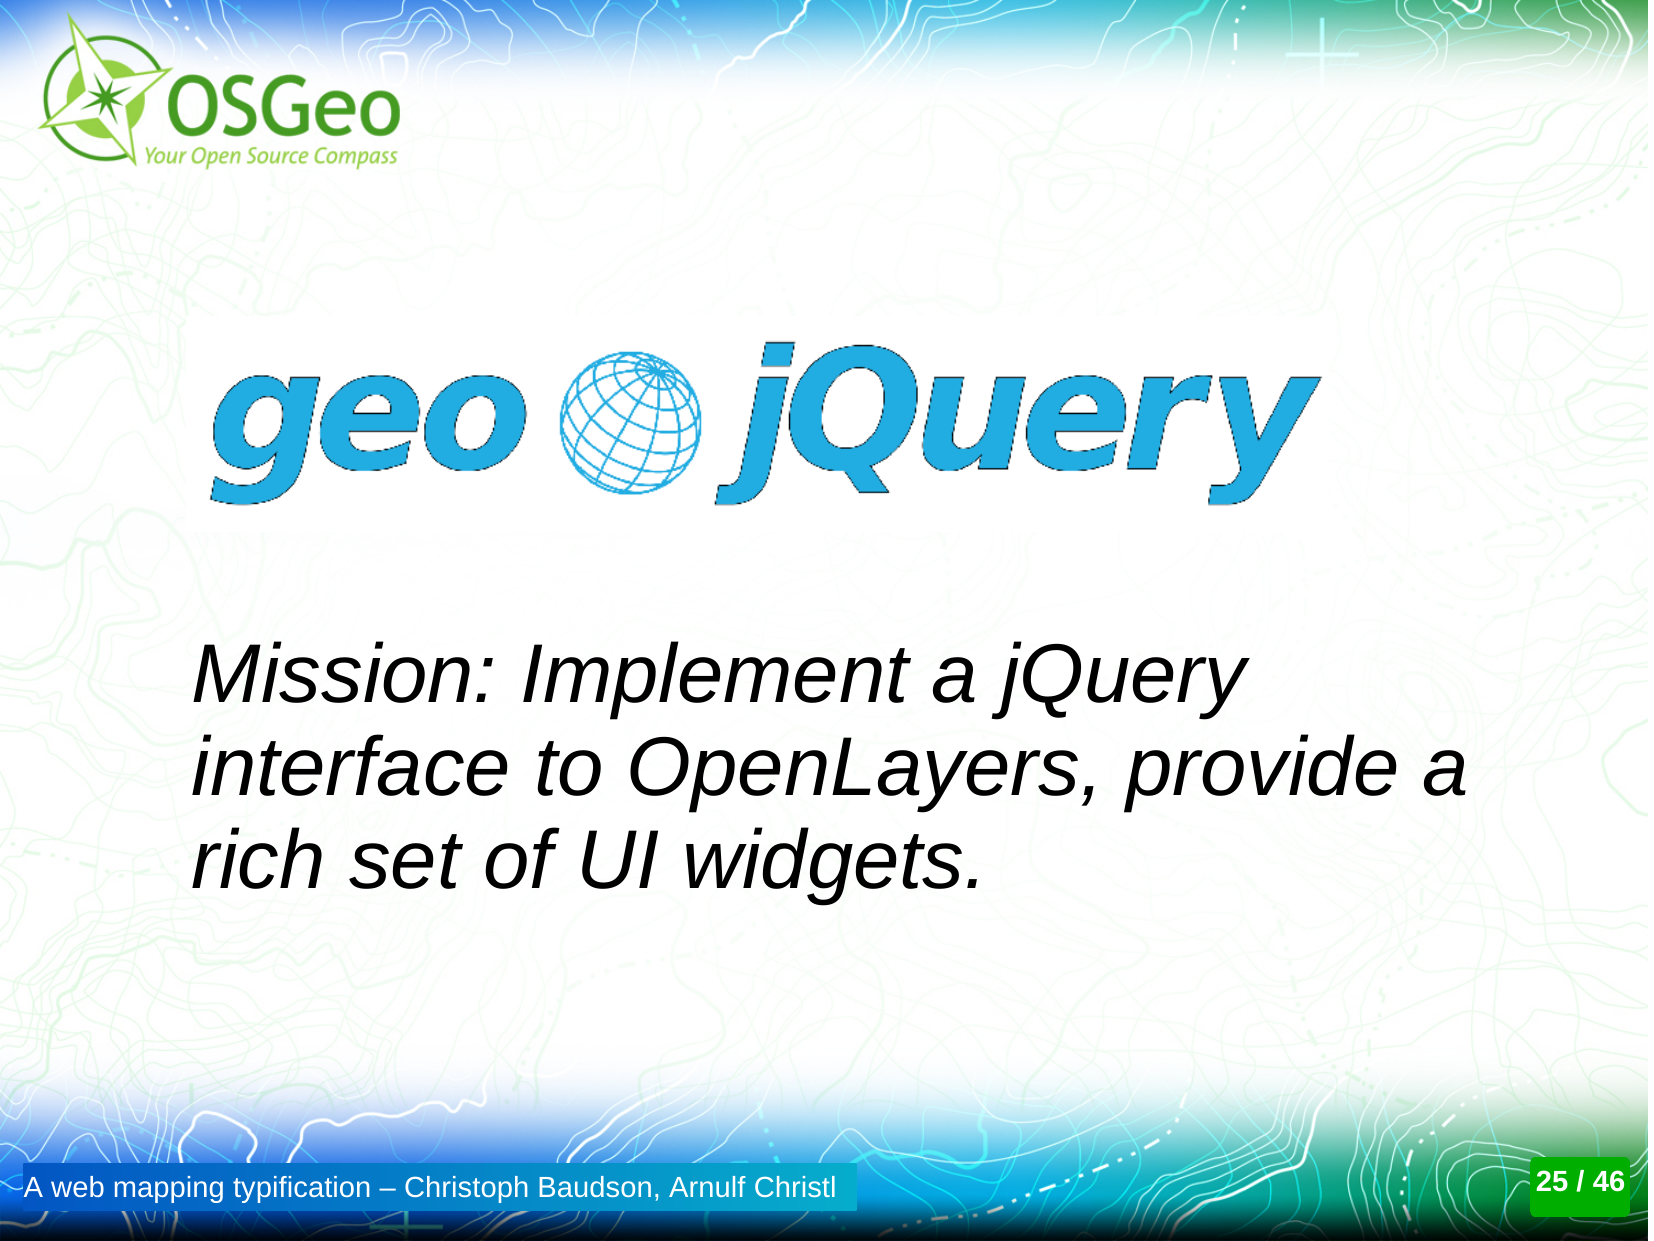

Mission: Implement a jQuery interface to OpenLayers, provide a rich set of UI widgets.